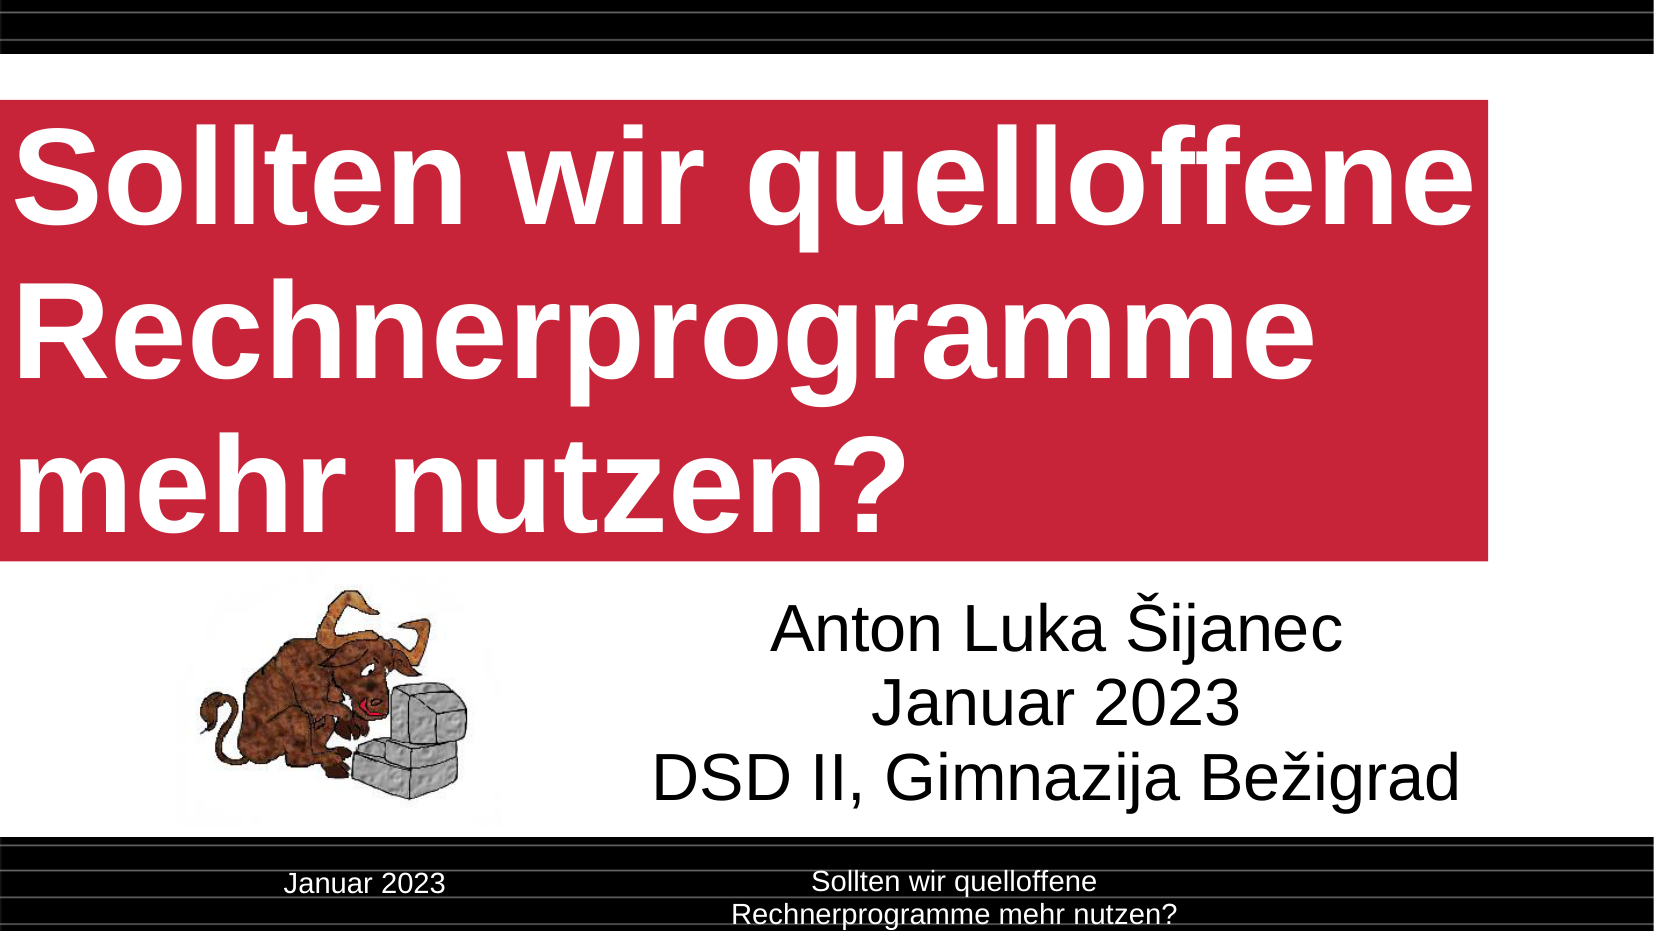

# Sollten wir quelloffene Rechnerprogramme mehr nutzen?
Anton Luka Šijanec
Januar 2023
DSD II, Gimnazija Bežigrad